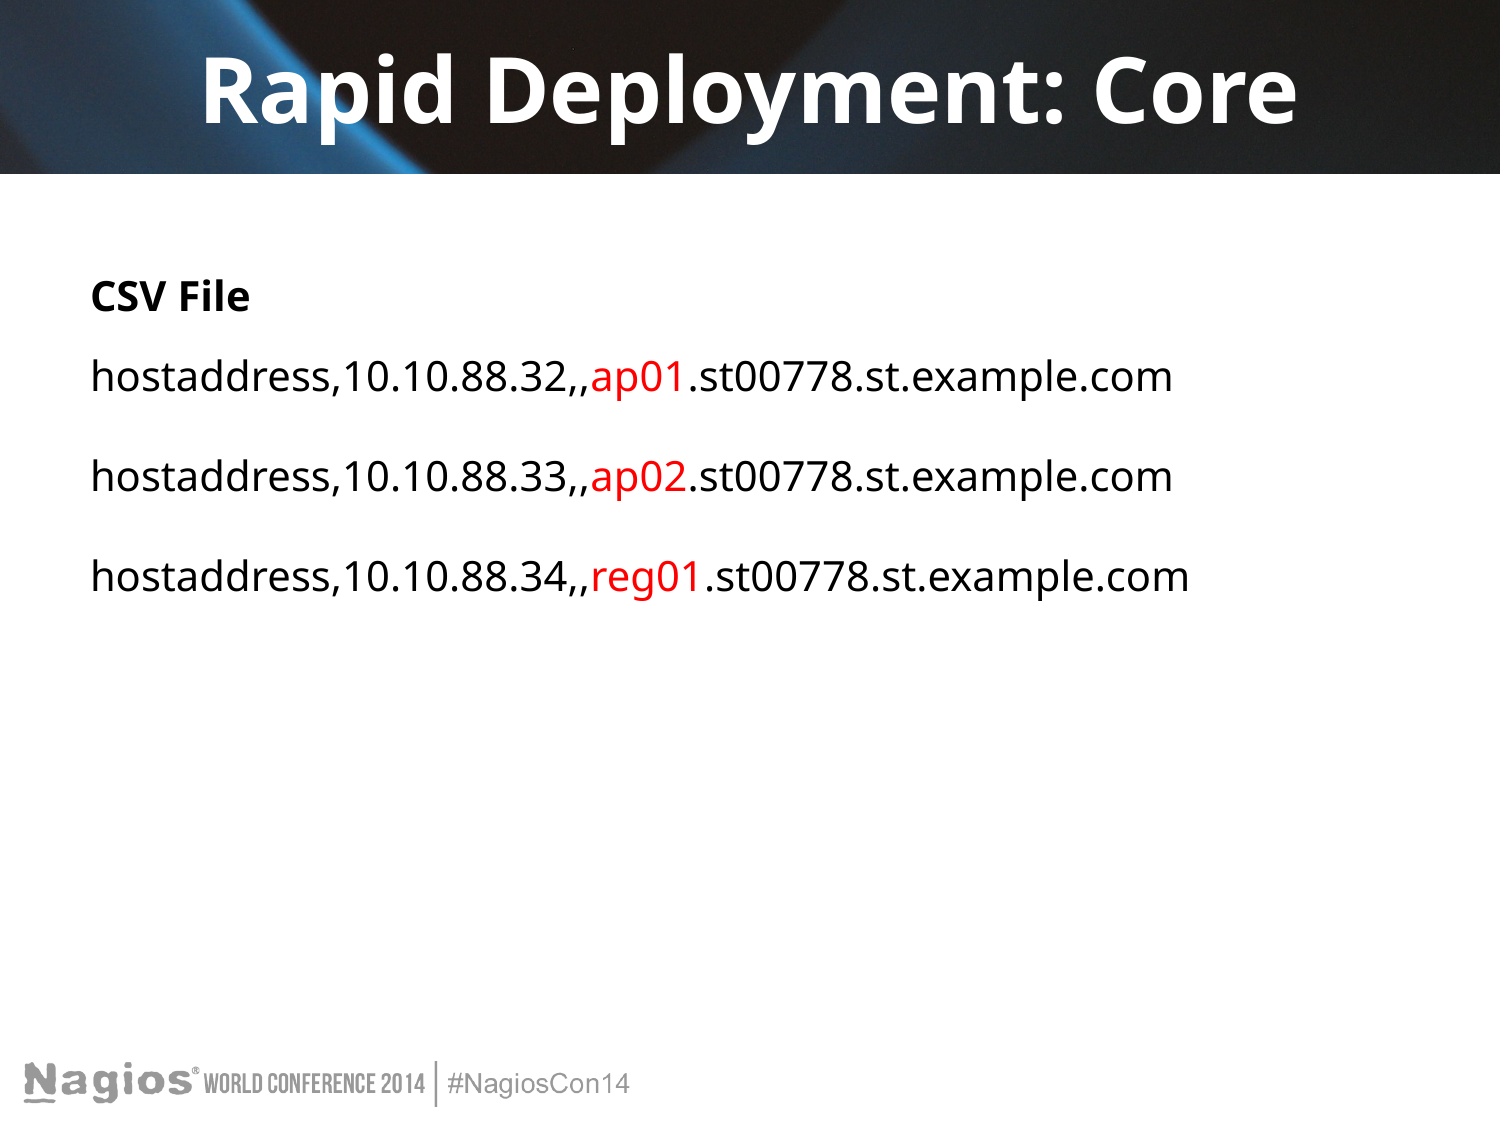

# Rapid Deployment: Core
CSV File
hostaddress,10.10.88.32,,ap01.st00778.st.example.com
hostaddress,10.10.88.33,,ap02.st00778.st.example.com
hostaddress,10.10.88.34,,reg01.st00778.st.example.com